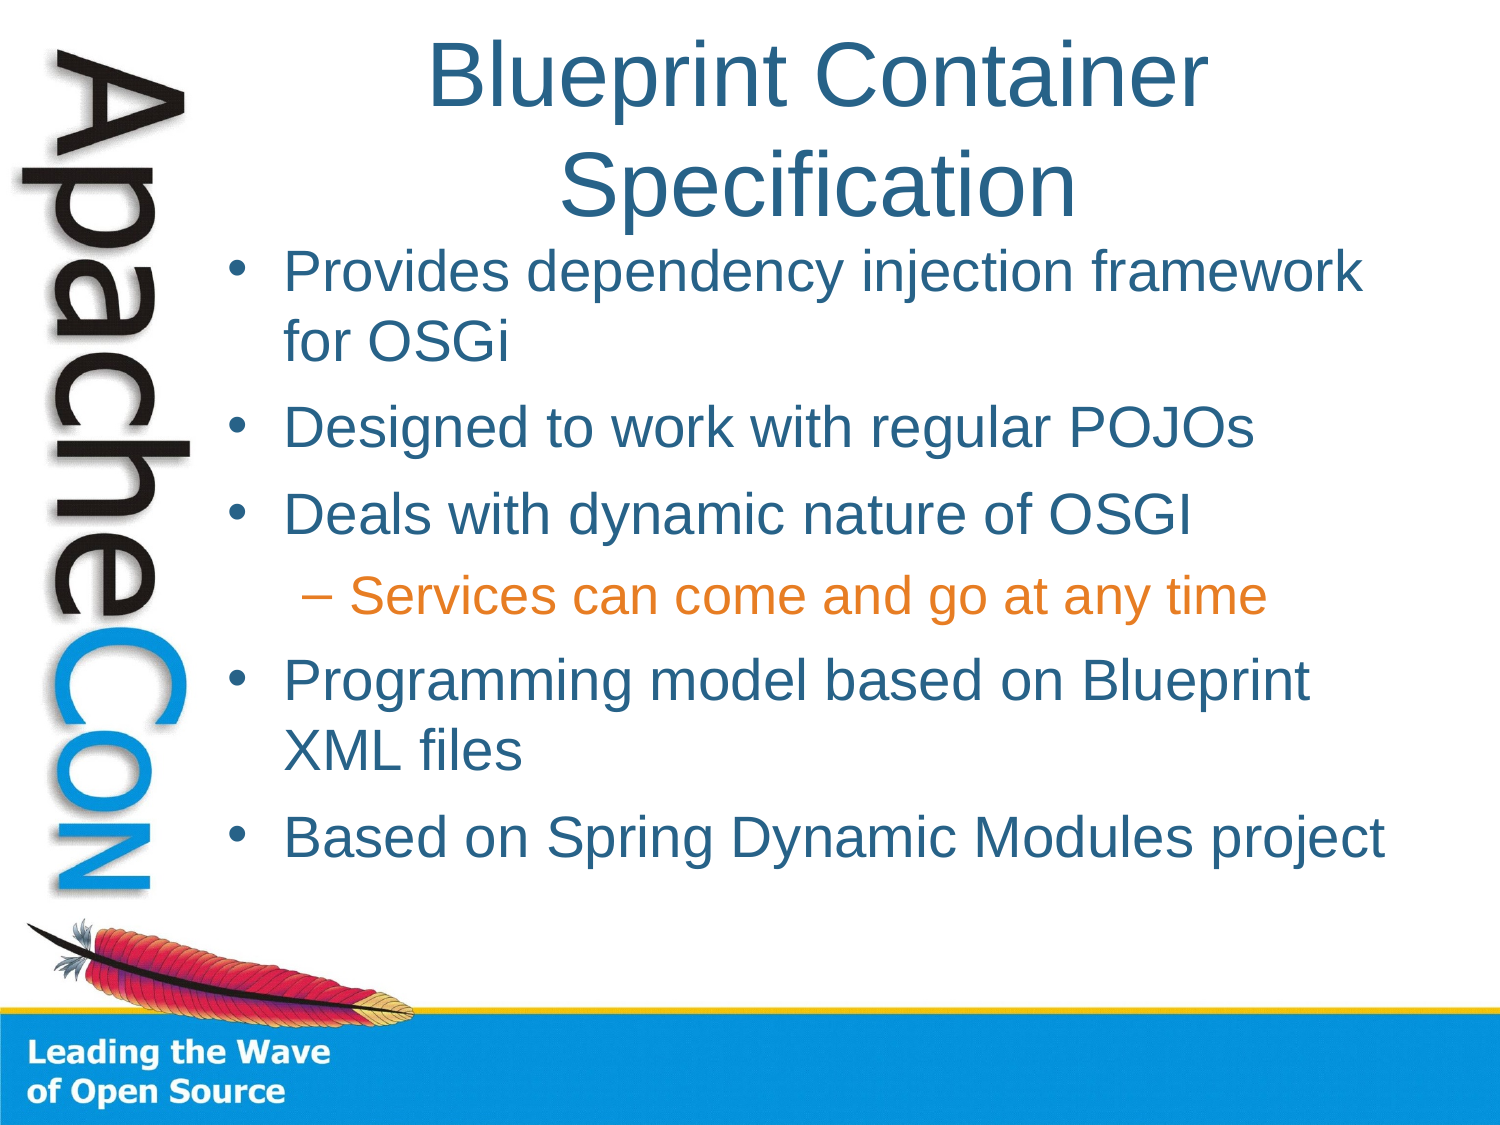

# Blueprint Container Specification
Provides dependency injection framework for OSGi
Designed to work with regular POJOs
Deals with dynamic nature of OSGI
Services can come and go at any time
Programming model based on Blueprint XML files
Based on Spring Dynamic Modules project